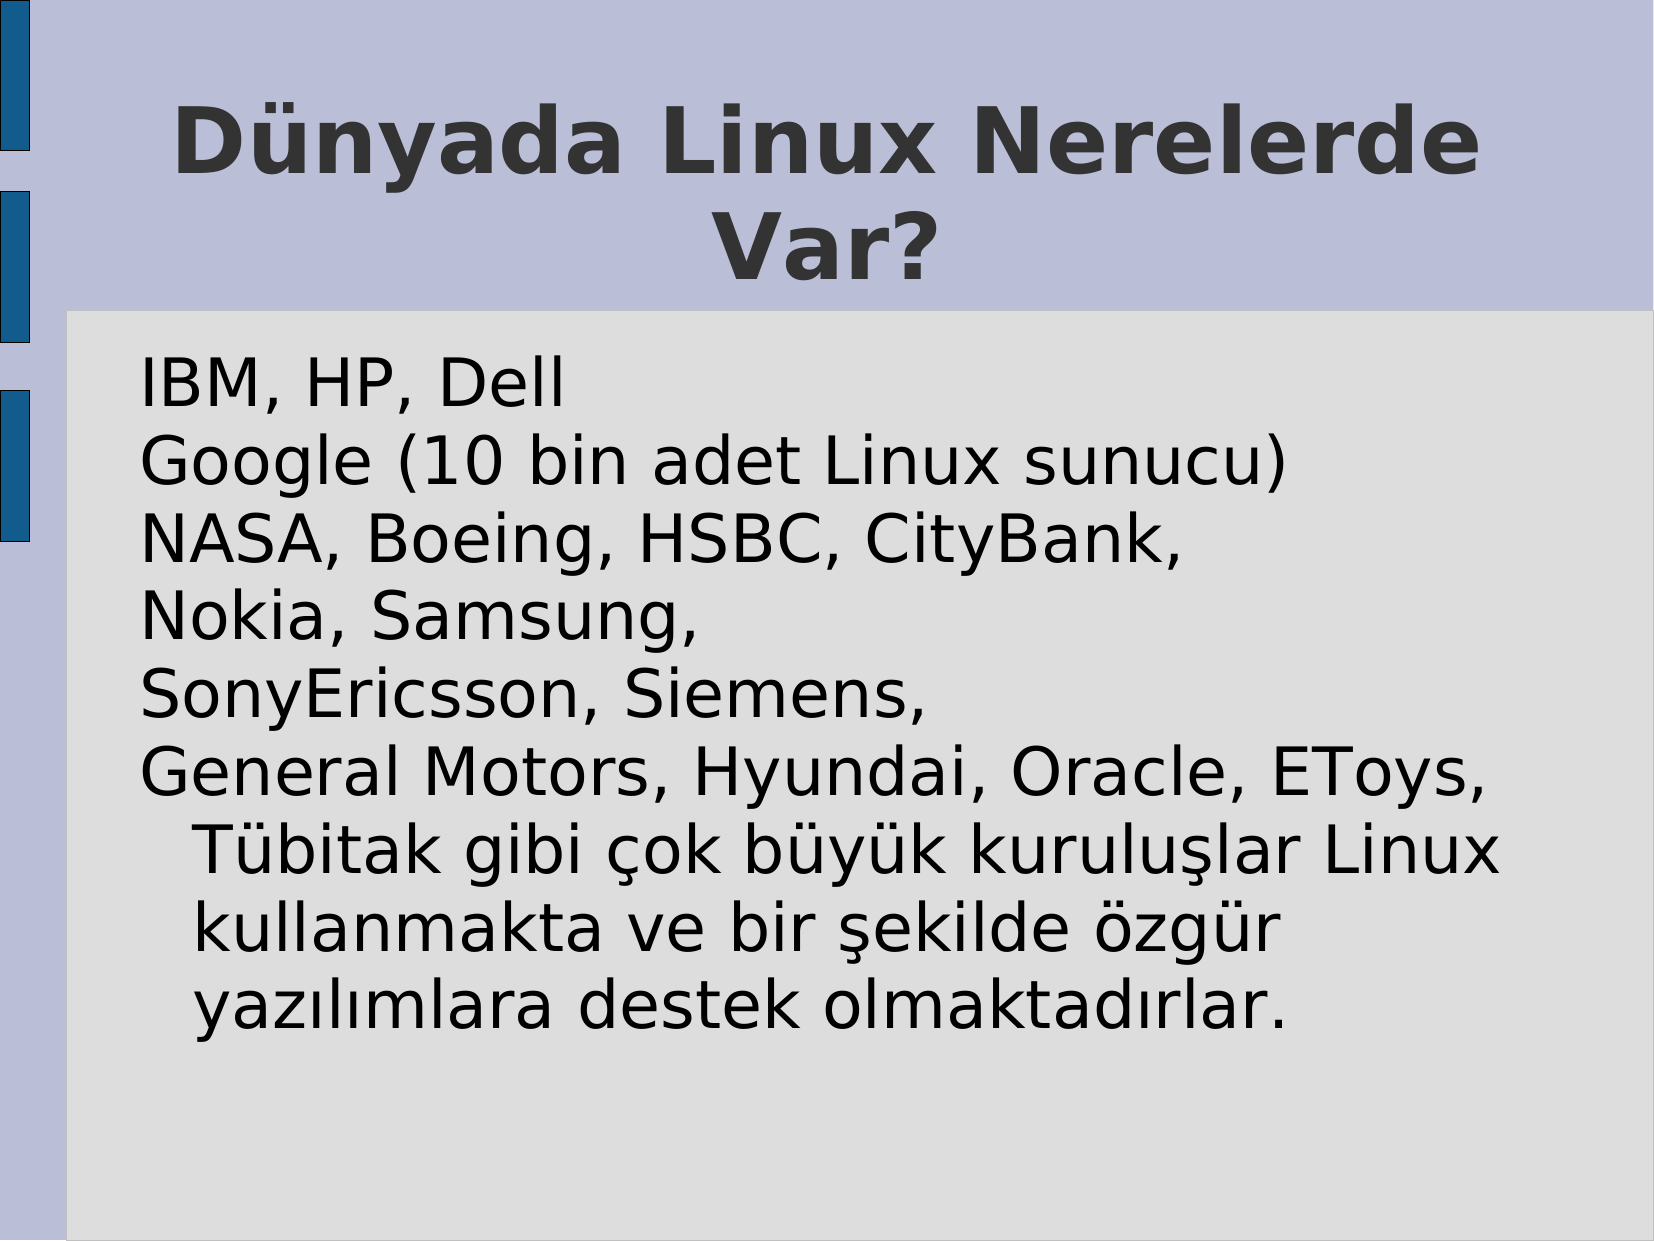

# Dünyada Linux Nerelerde Var?
IBM, HP, Dell
Google (10 bin adet Linux sunucu)
NASA, Boeing, HSBC, CityBank,
Nokia, Samsung,
SonyEricsson, Siemens,
General Motors, Hyundai, Oracle, EToys, Tübitak gibi çok büyük kuruluşlar Linux kullanmakta ve bir şekilde özgür yazılımlara destek olmaktadırlar.